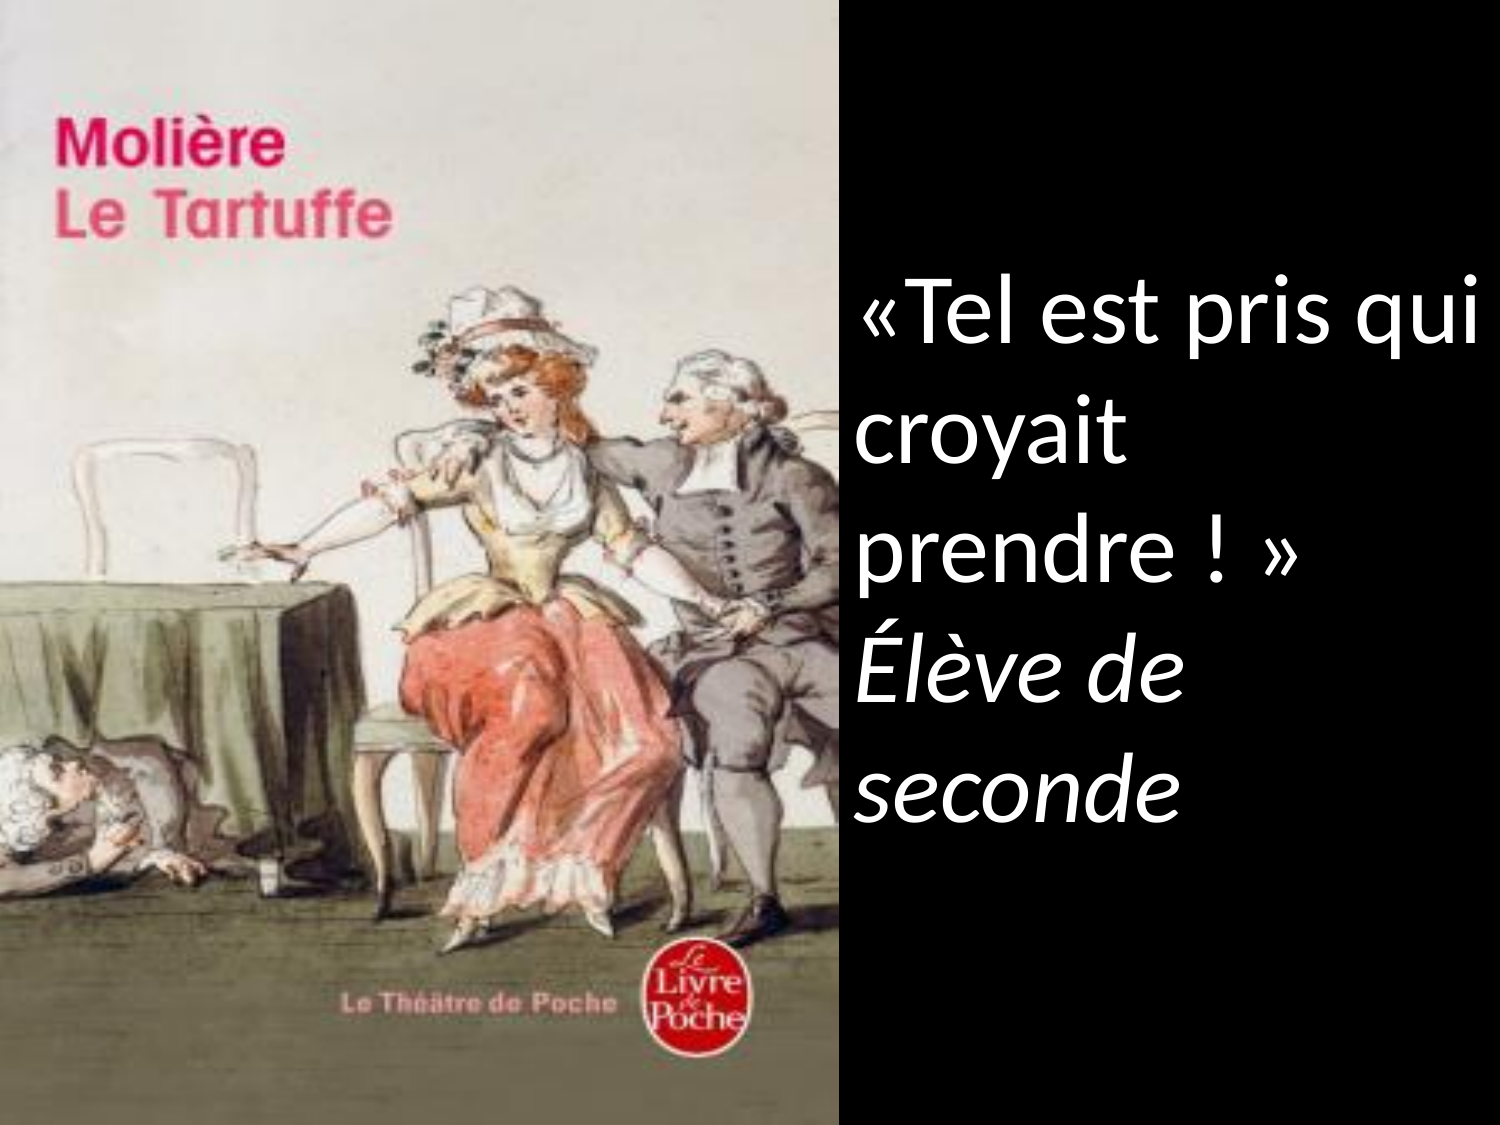

«Tel est pris qui croyait prendre ! »
Élève de seconde